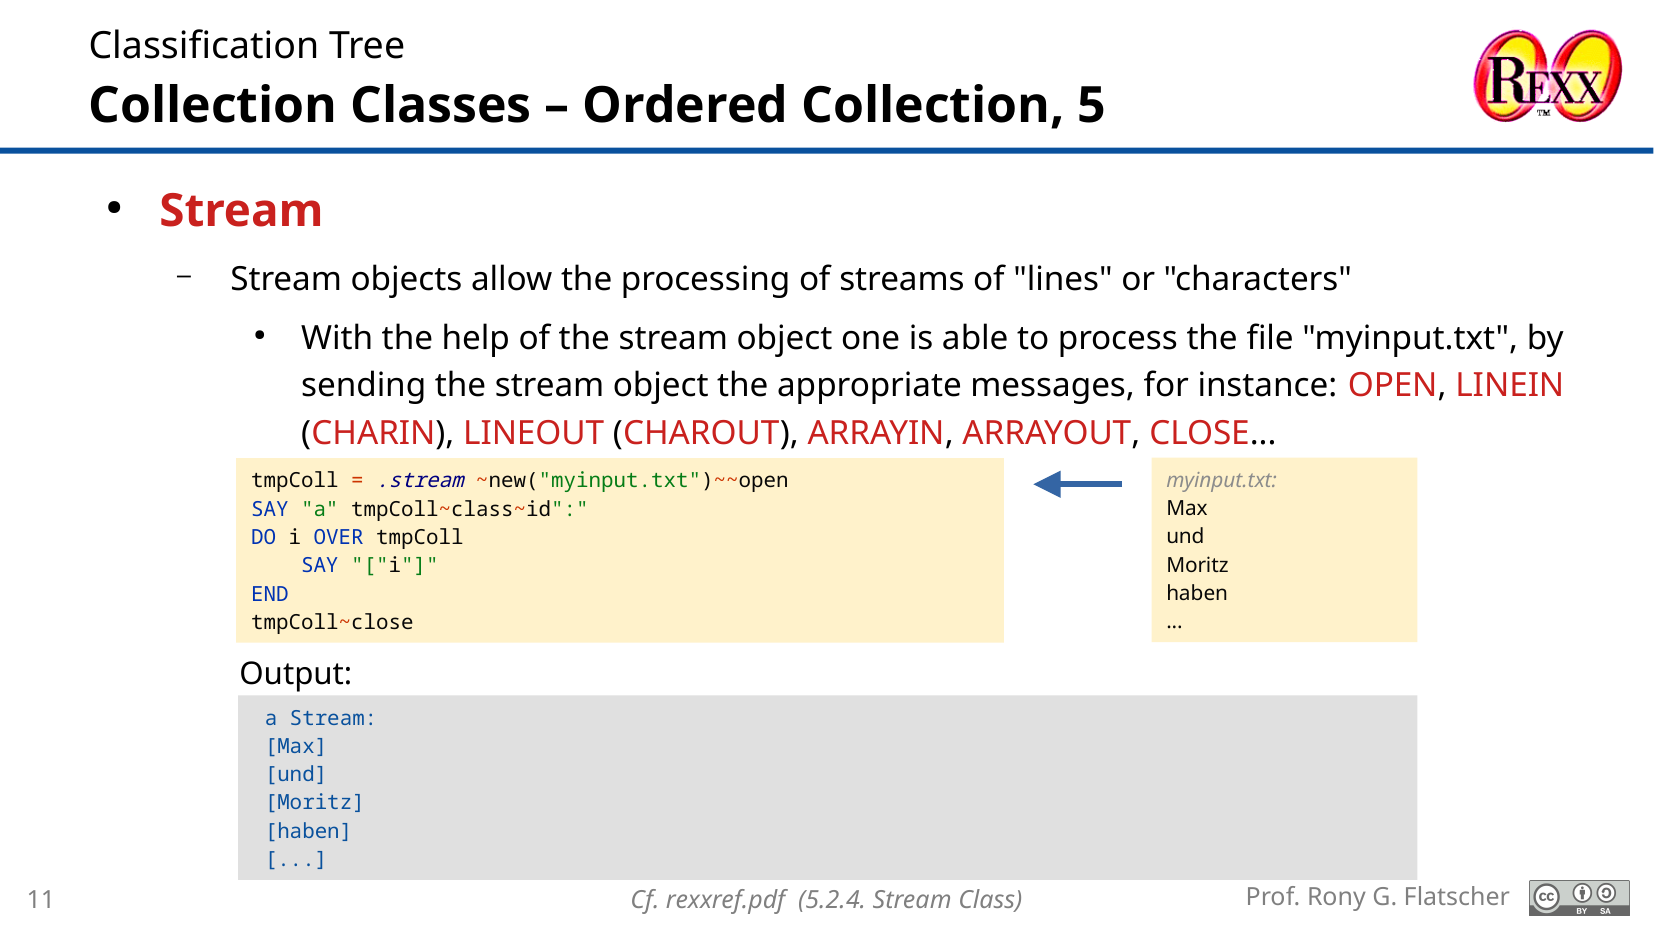

Classification Tree
Collection Classes – Ordered Collection, 5
# Stream
Stream objects allow the processing of streams of "lines" or "characters"
With the help of the stream object one is able to process the file "myinput.txt", by sending the stream object the appropriate messages, for instance: OPEN, LINEIN (CHARIN), LINEOUT (CHAROUT), ARRAYIN, ARRAYOUT, CLOSE...
myinput.txt:
Max
und
Moritz
haben
...
tmpColl = .stream ~new("myinput.txt")~~open
SAY "a" tmpColl~class~id":"
DO i OVER tmpColl
 SAY "["i"]"
END
tmpColl~close
Output:
a Stream:
[Max]
[und]
[Moritz]
[haben]
[...]
Cf. rexxref.pdf (5.2.4. Stream Class)